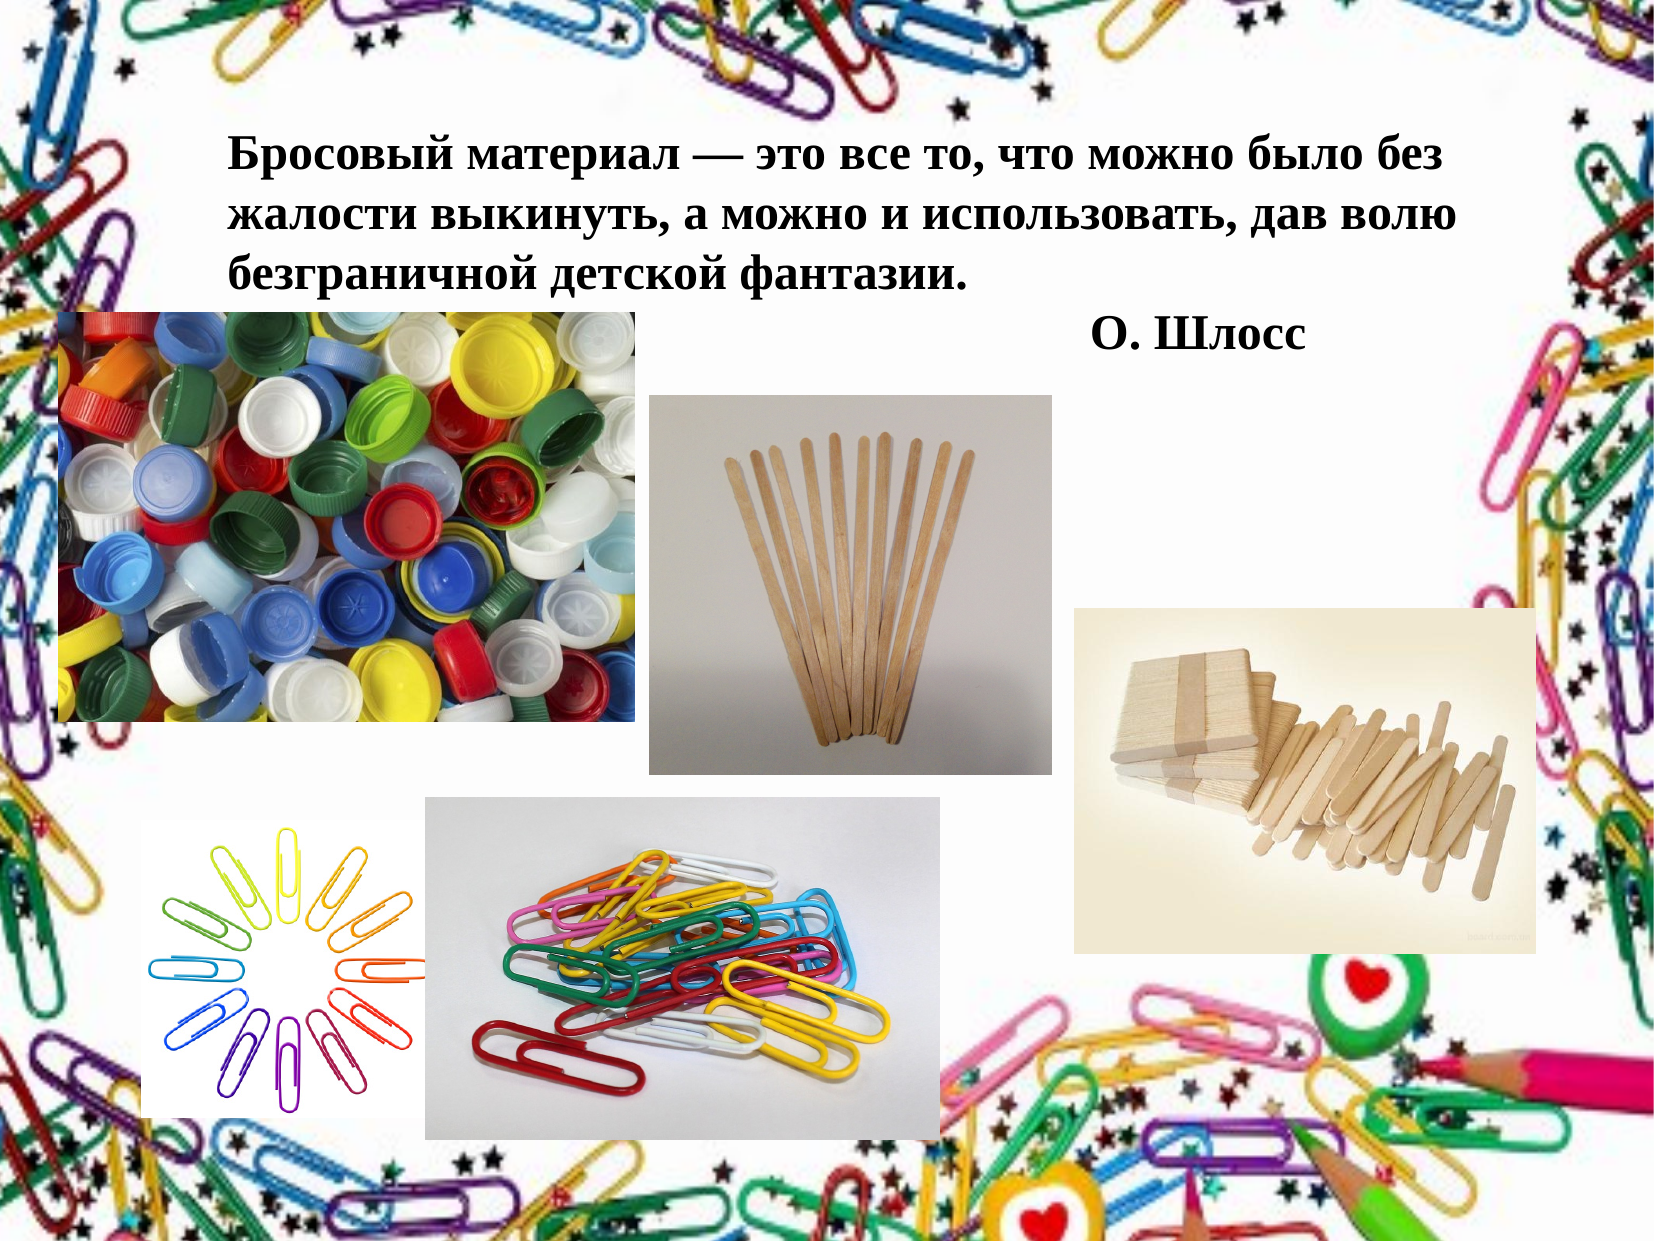

#
Бросовый материал — это все то, что можно было без жалости выкинуть, а можно и использовать, дав волю безграничной детской фантазии.
 О. Шлосс